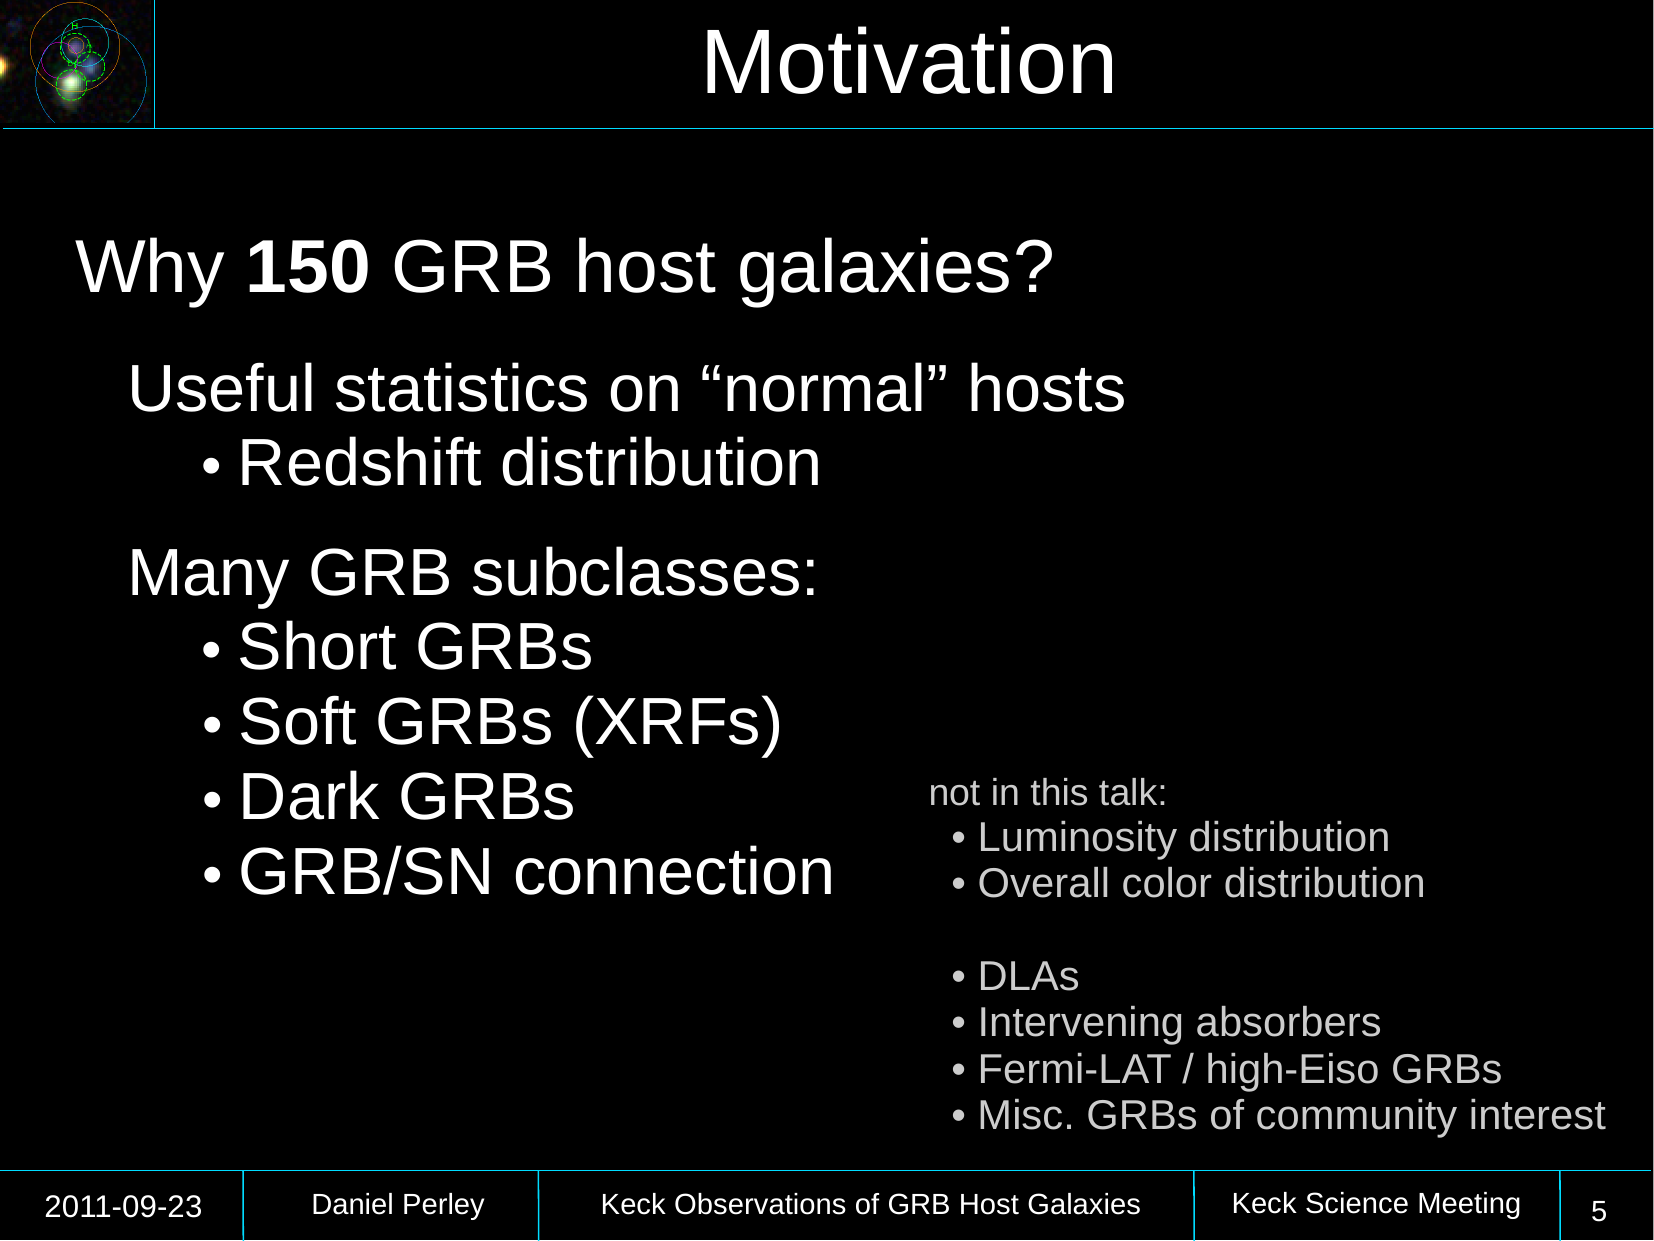

# Motivation
Why 150 GRB host galaxies?
Useful statistics on “normal” hosts
 • Redshift distribution
Many GRB subclasses:
 • Short GRBs
	• Soft GRBs (XRFs)
	• Dark GRBs
	• GRB/SN connection
not in this talk:
 • Luminosity distribution
 • Overall color distribution
 • DLAs
 • Intervening absorbers
 • Fermi-LAT / high-Eiso GRBs
 • Misc. GRBs of community interest
5